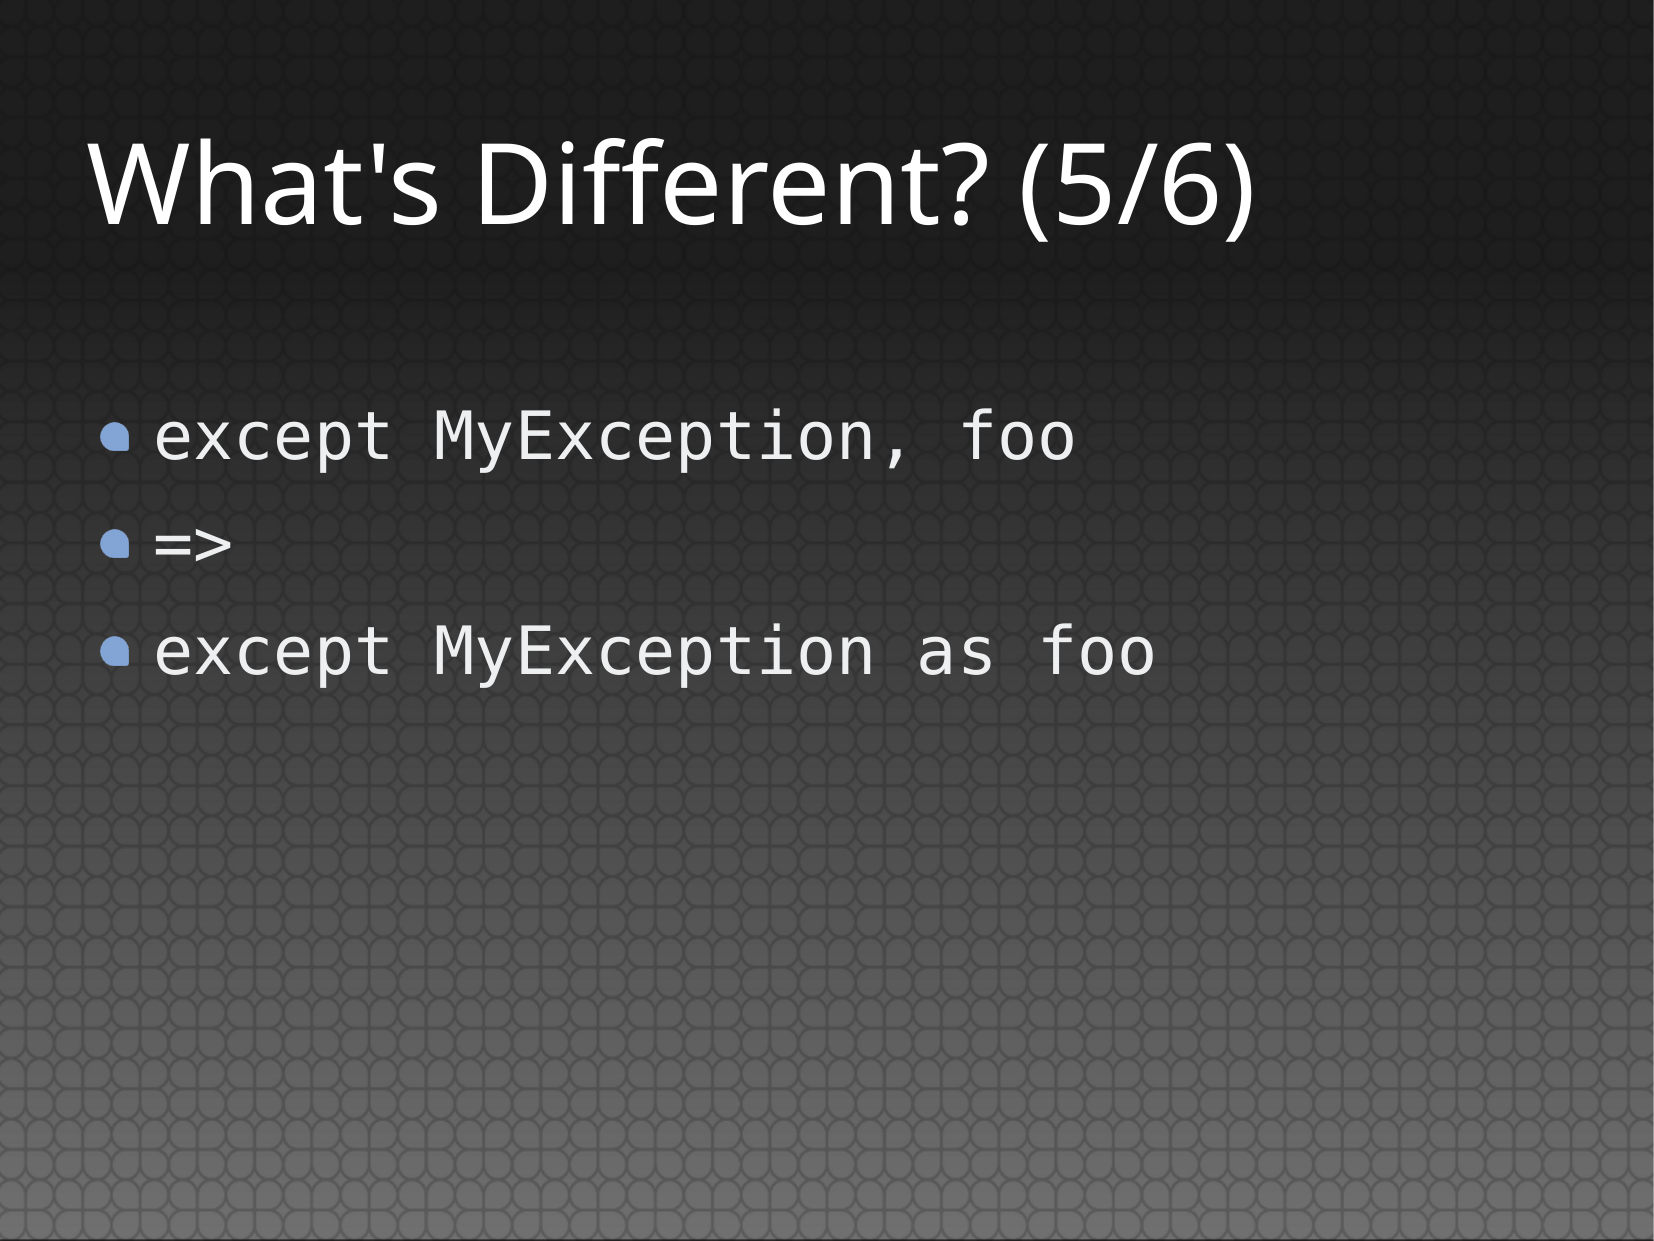

# What's Different? (5/6)
except MyException, foo
=>
except MyException as foo